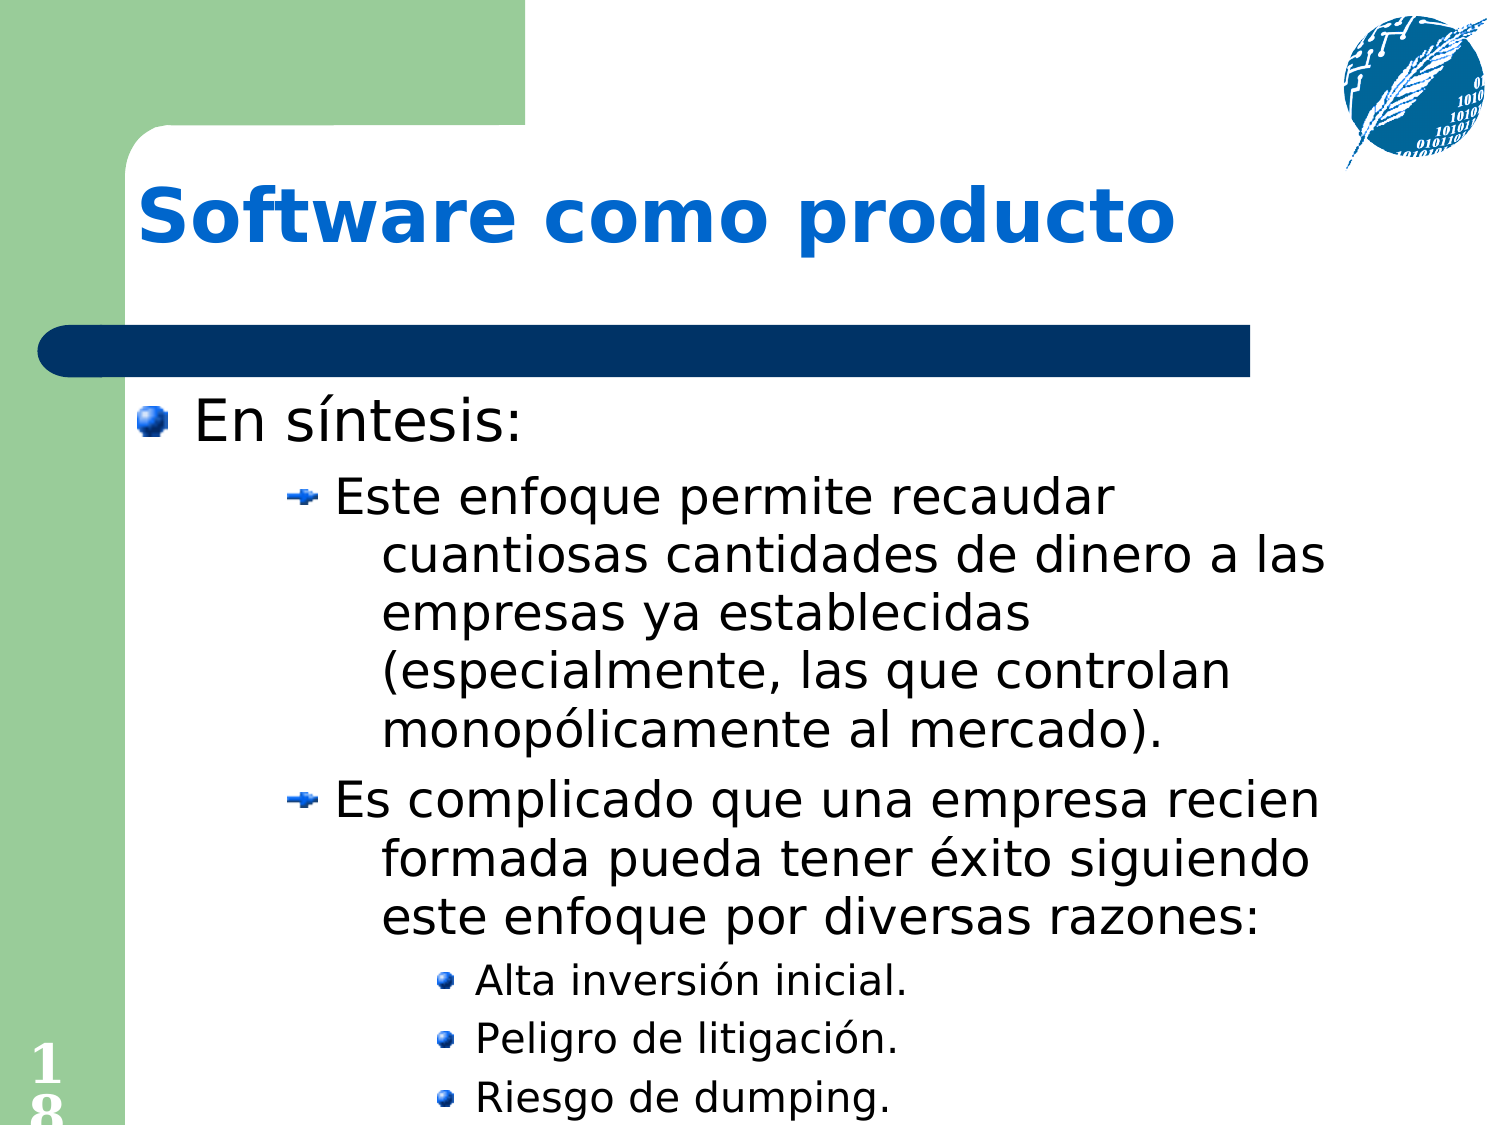

# Software como producto
En síntesis:
Este enfoque permite recaudar cuantiosas cantidades de dinero a las empresas ya establecidas (especialmente, las que controlan monopólicamente al mercado).
Es complicado que una empresa recien formada pueda tener éxito siguiendo este enfoque por diversas razones:
Alta inversión inicial.
Peligro de litigación.
Riesgo de dumping.
18